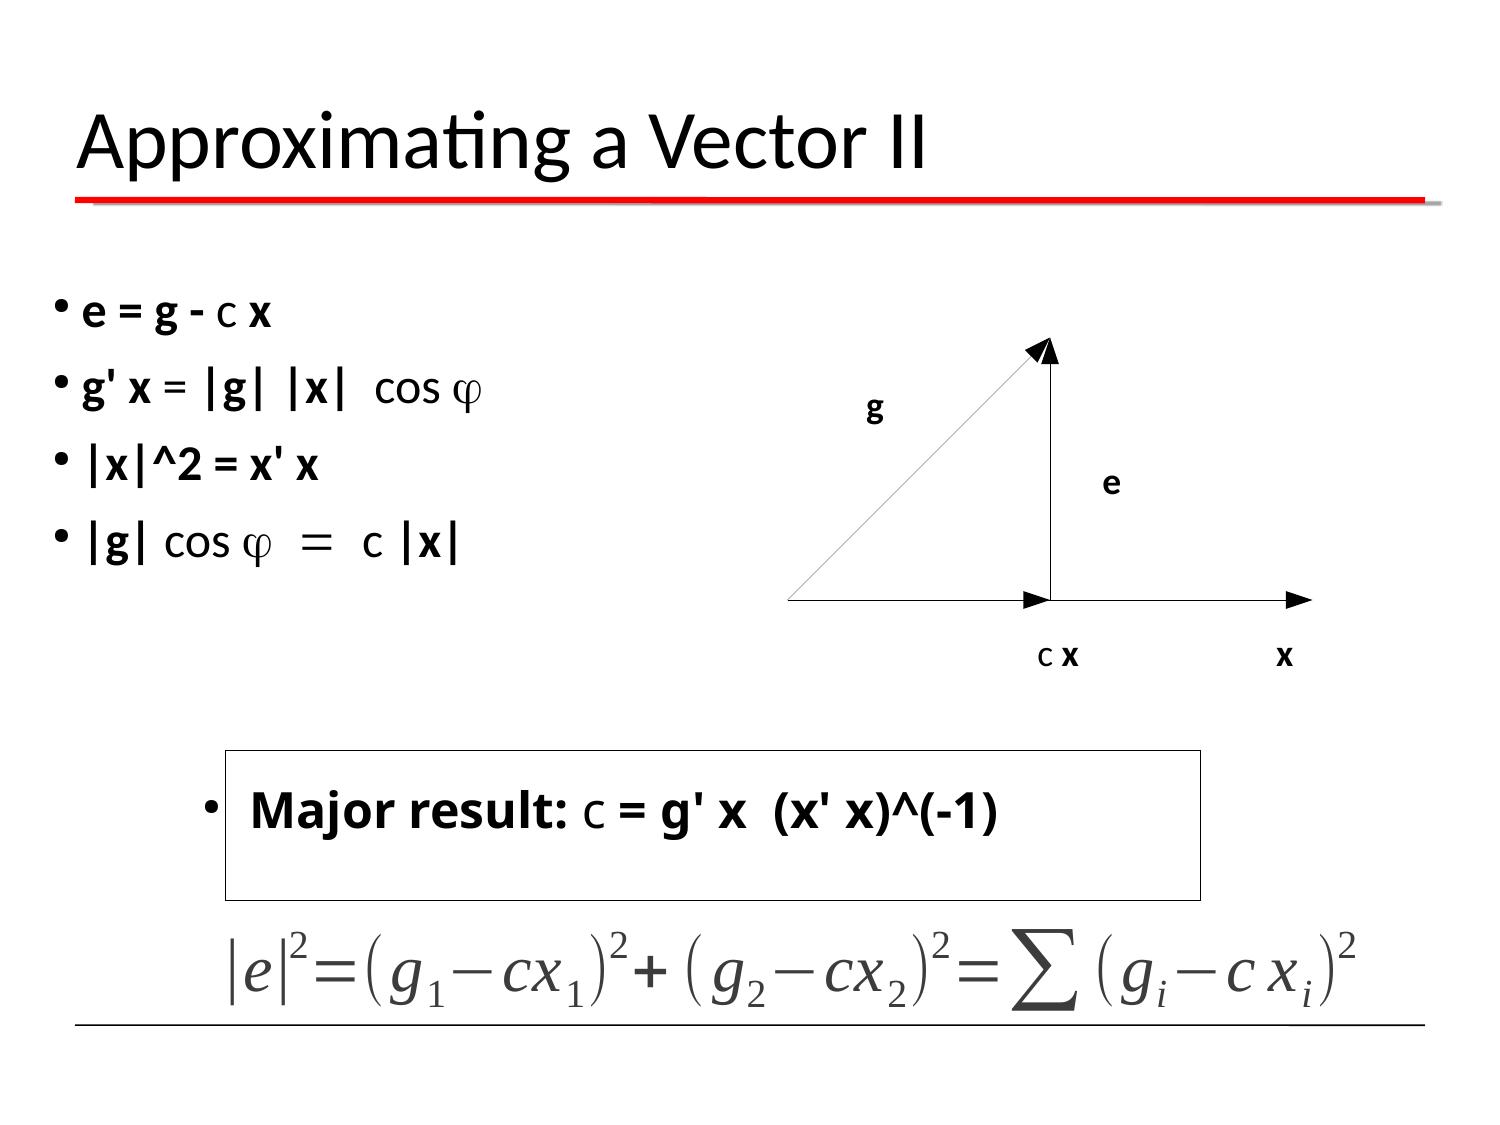

# Approximating a Vector II
 e = g - c x
 g' x = |g| |x| cos j
 |x|^2 = x' x
 |g| cos j = c |x|
Major result: c = g' x (x' x)^(-1)
g
e
c x
 x